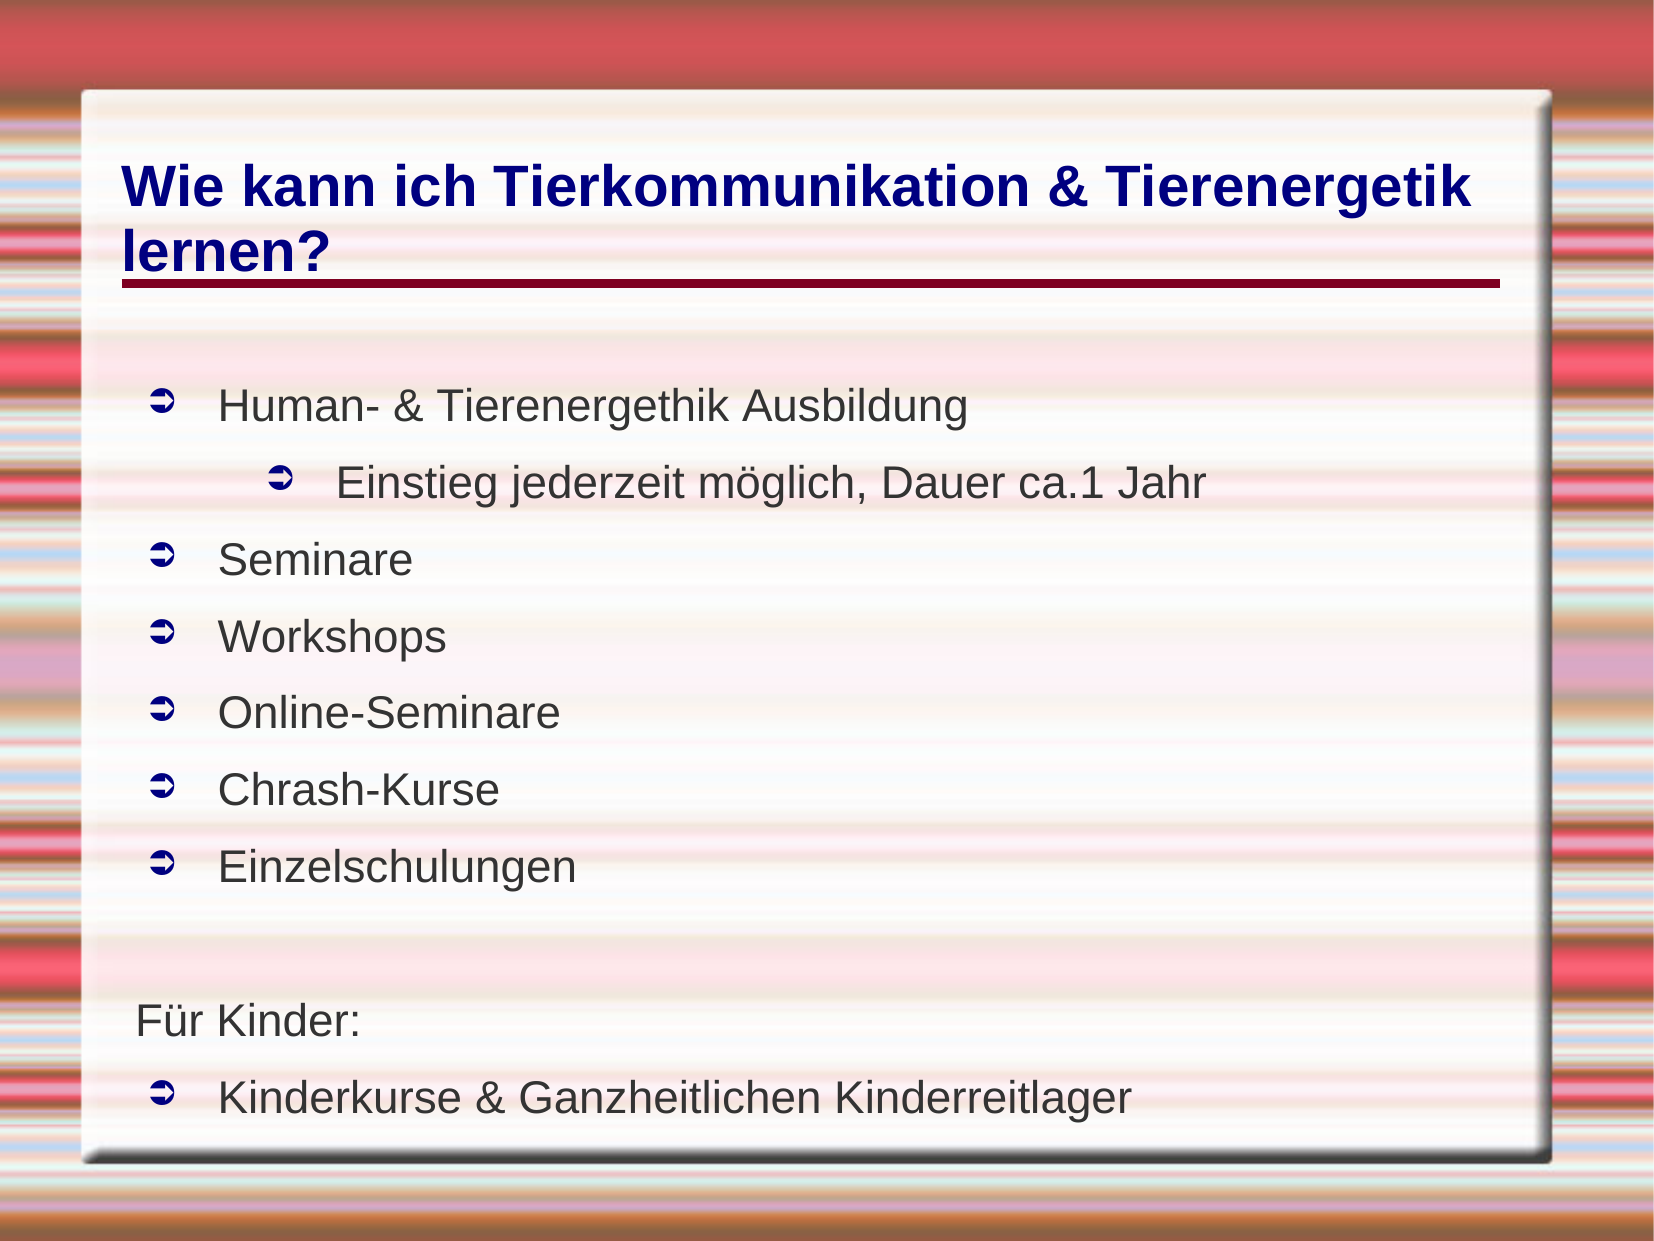

# Wie kann ich Tierkommunikation & Tierenergetik lernen?
Human- & Tierenergethik Ausbildung
Einstieg jederzeit möglich, Dauer ca.1 Jahr
Seminare
Workshops
Online-Seminare
Chrash-Kurse
Einzelschulungen
Für Kinder:
Kinderkurse & Ganzheitlichen Kinderreitlager